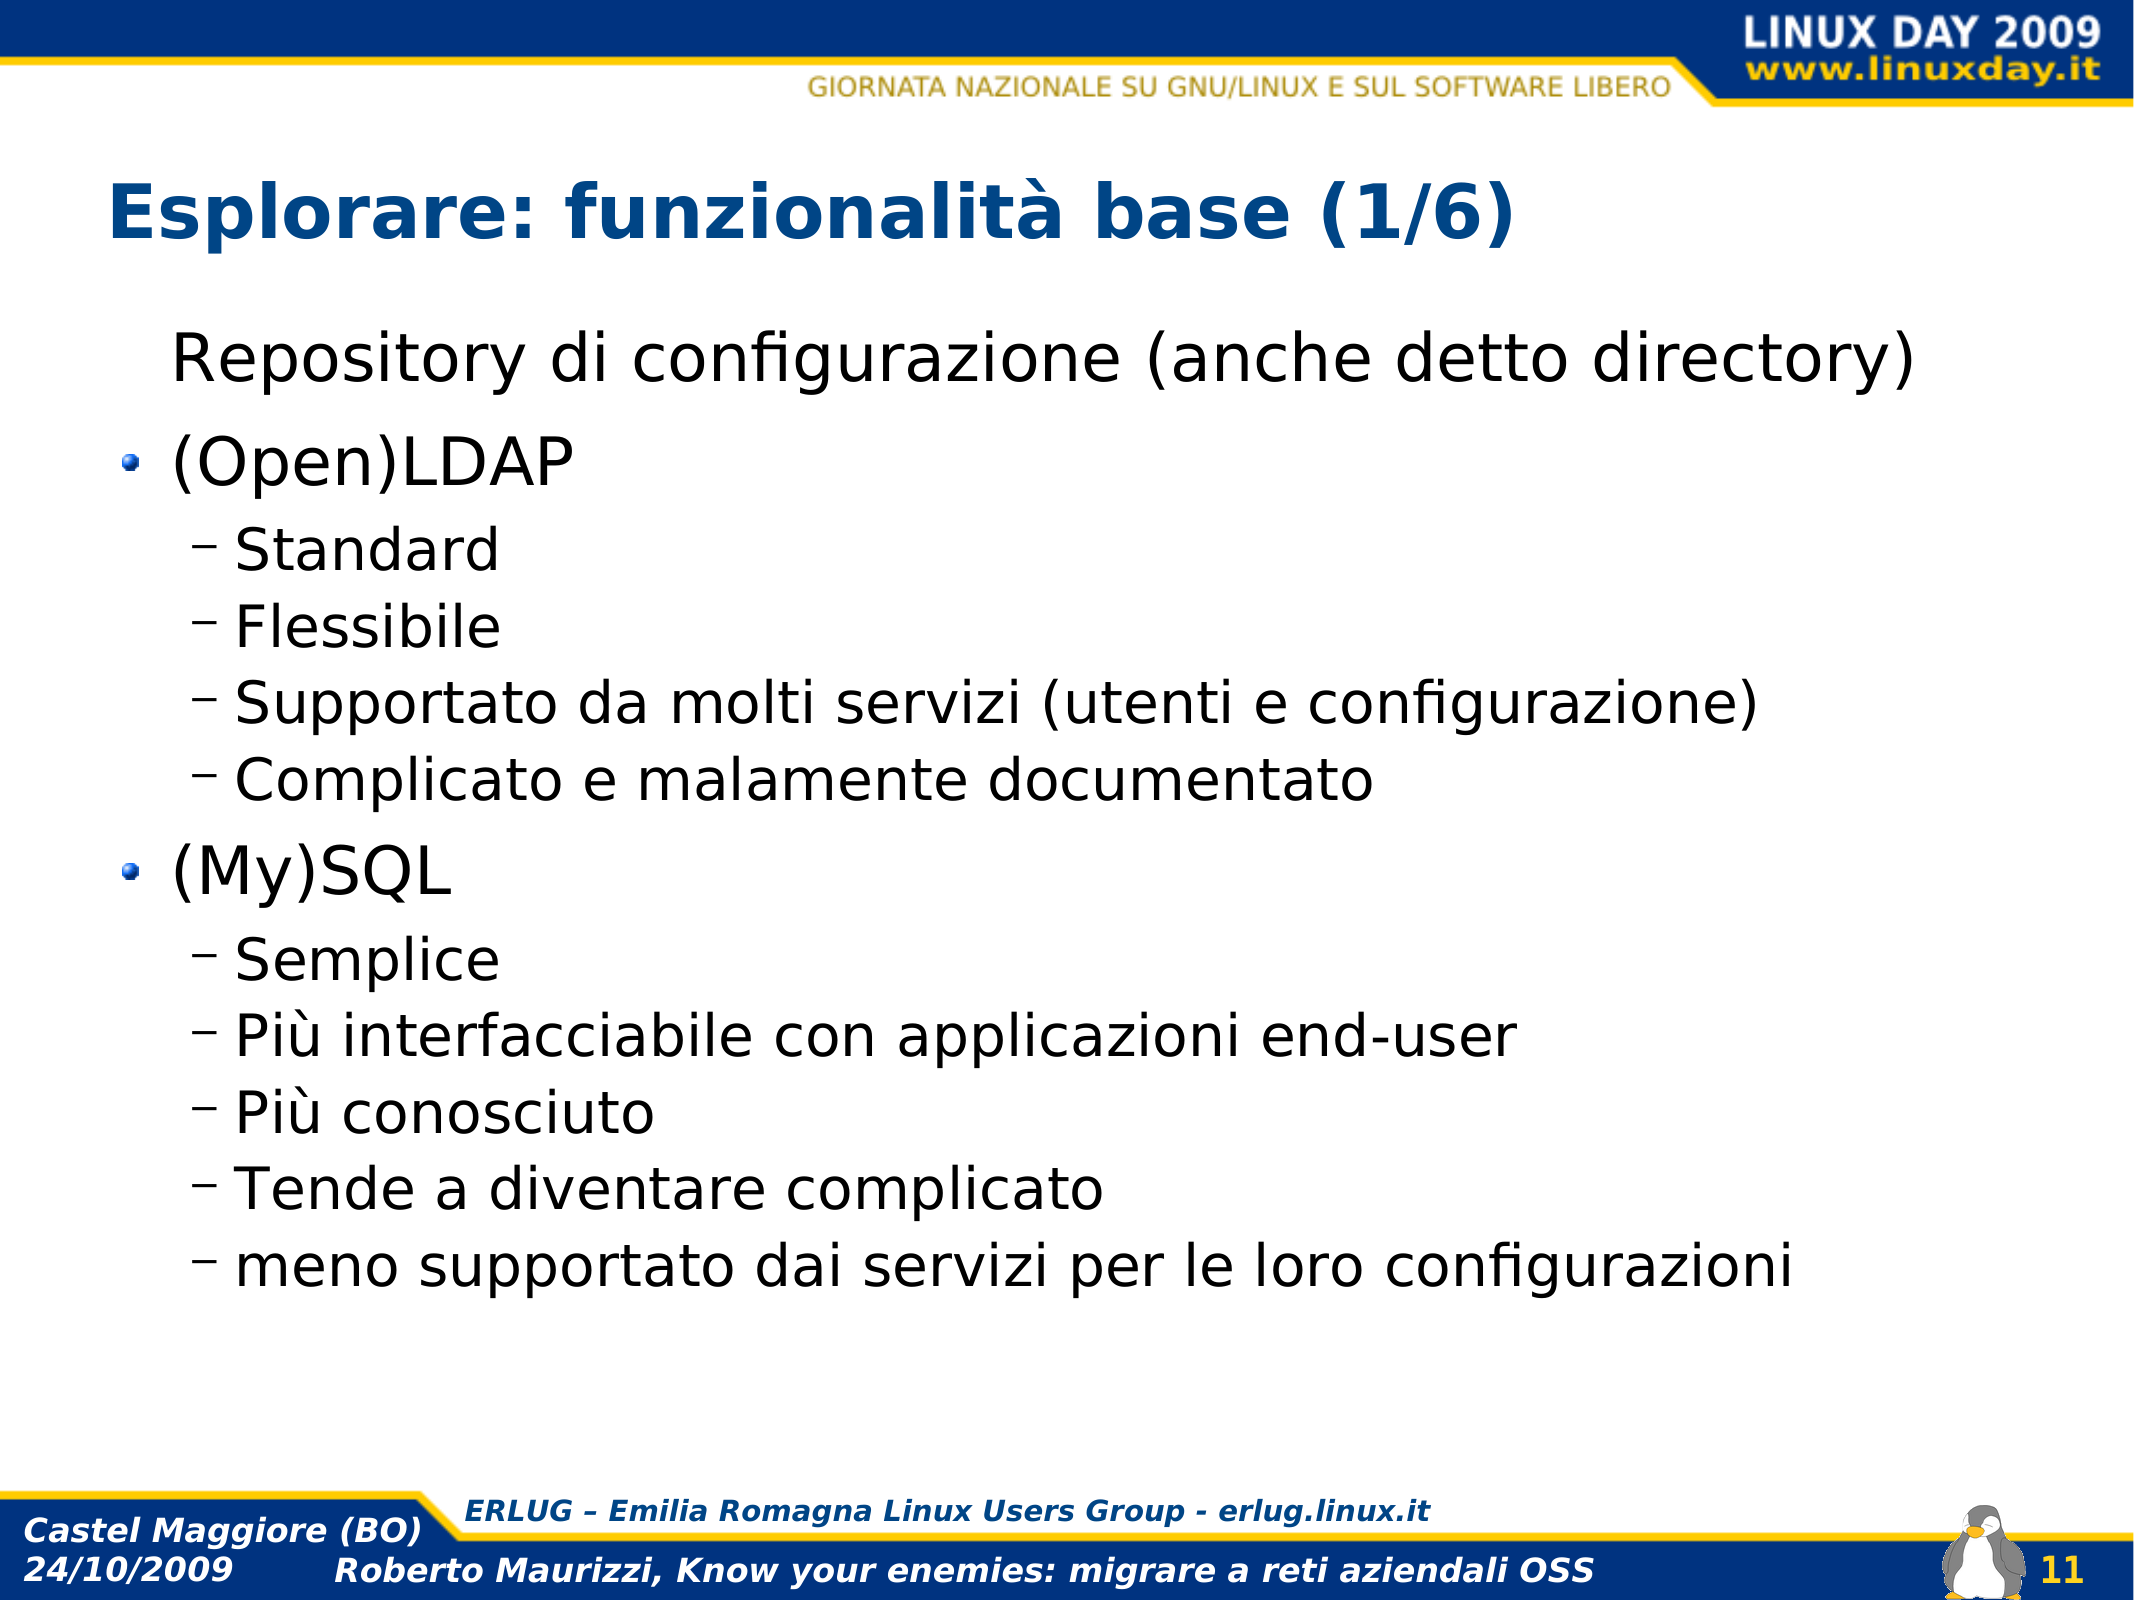

# Esplorare: funzionalità base (1/6)
Repository di configurazione (anche detto directory)
(Open)LDAP
Standard
Flessibile
Supportato da molti servizi (utenti e configurazione)
Complicato e malamente documentato
(My)SQL
Semplice
Più interfacciabile con applicazioni end-user
Più conosciuto
Tende a diventare complicato
meno supportato dai servizi per le loro configurazioni